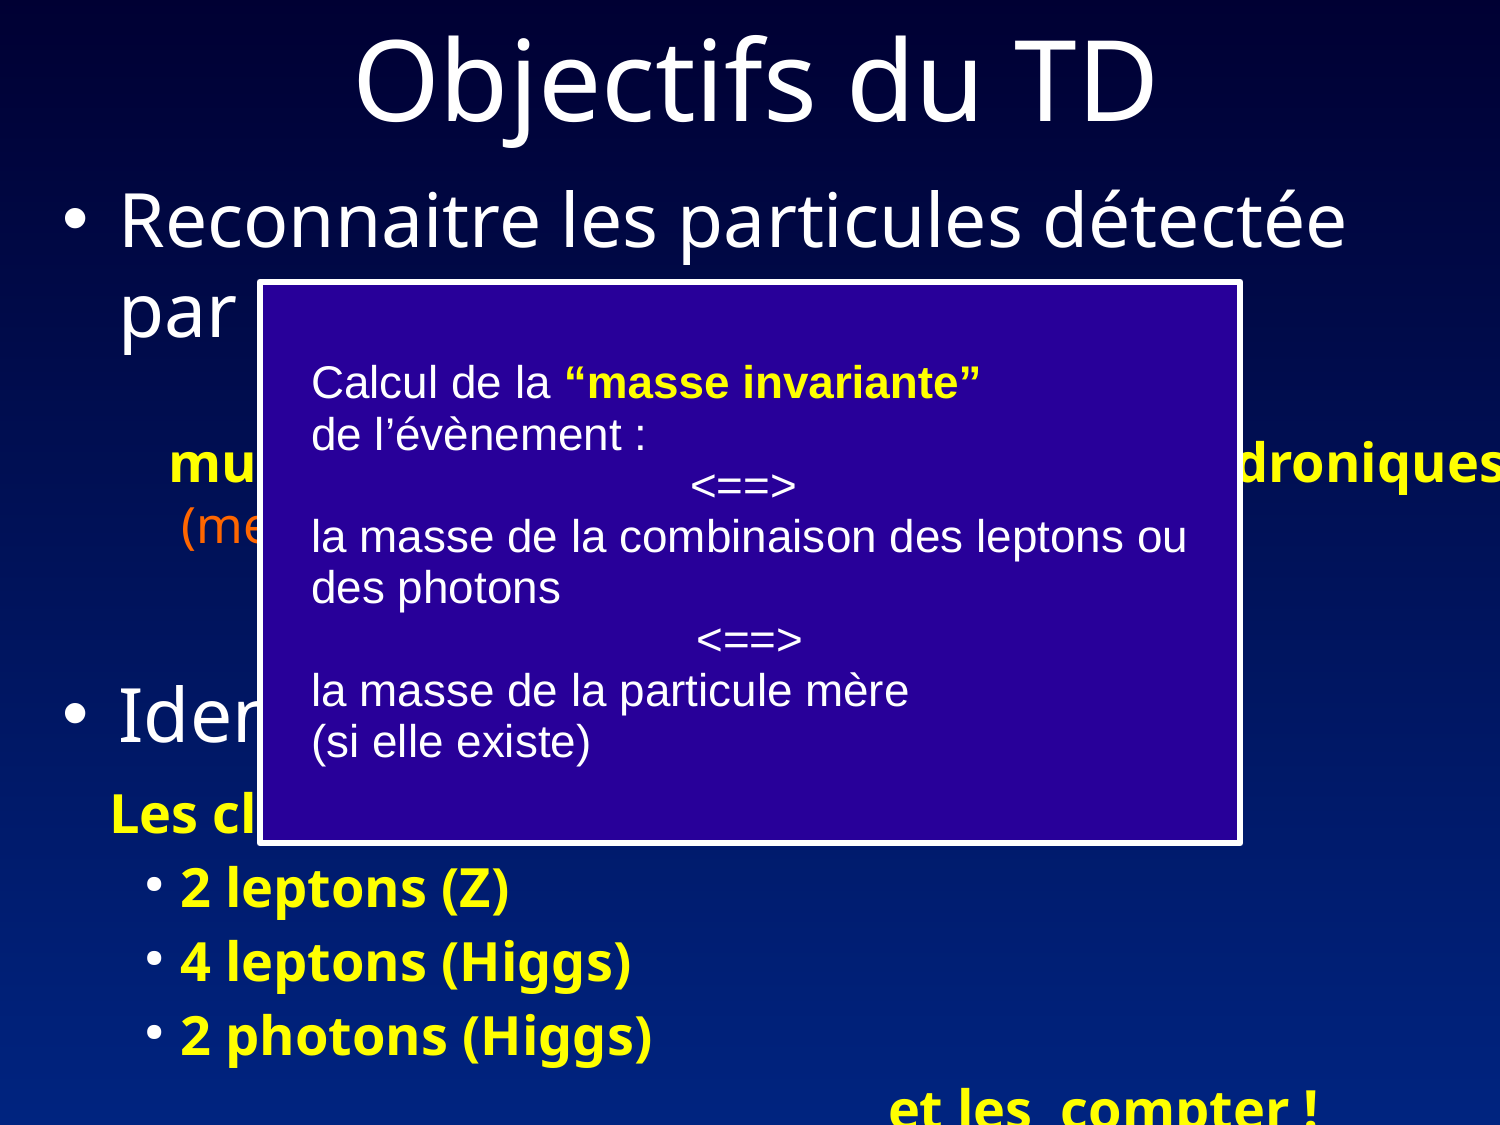

# Objectifs du TD
Reconnaitre les particules détectée par ATLAS
Identifier les évènements
Calcul de la “masse invariante”
de l’évènement :
<==>
la masse de la combinaison des leptons ou des photons
<==>
la masse de la particule mère
(si elle existe)
muons m, électrons e, photons g, jets hadroniques
 (mesure de charge, masse, energie)
Les classer
2 leptons (Z)
4 leptons (Higgs)
2 photons (Higgs)
 et les compter !